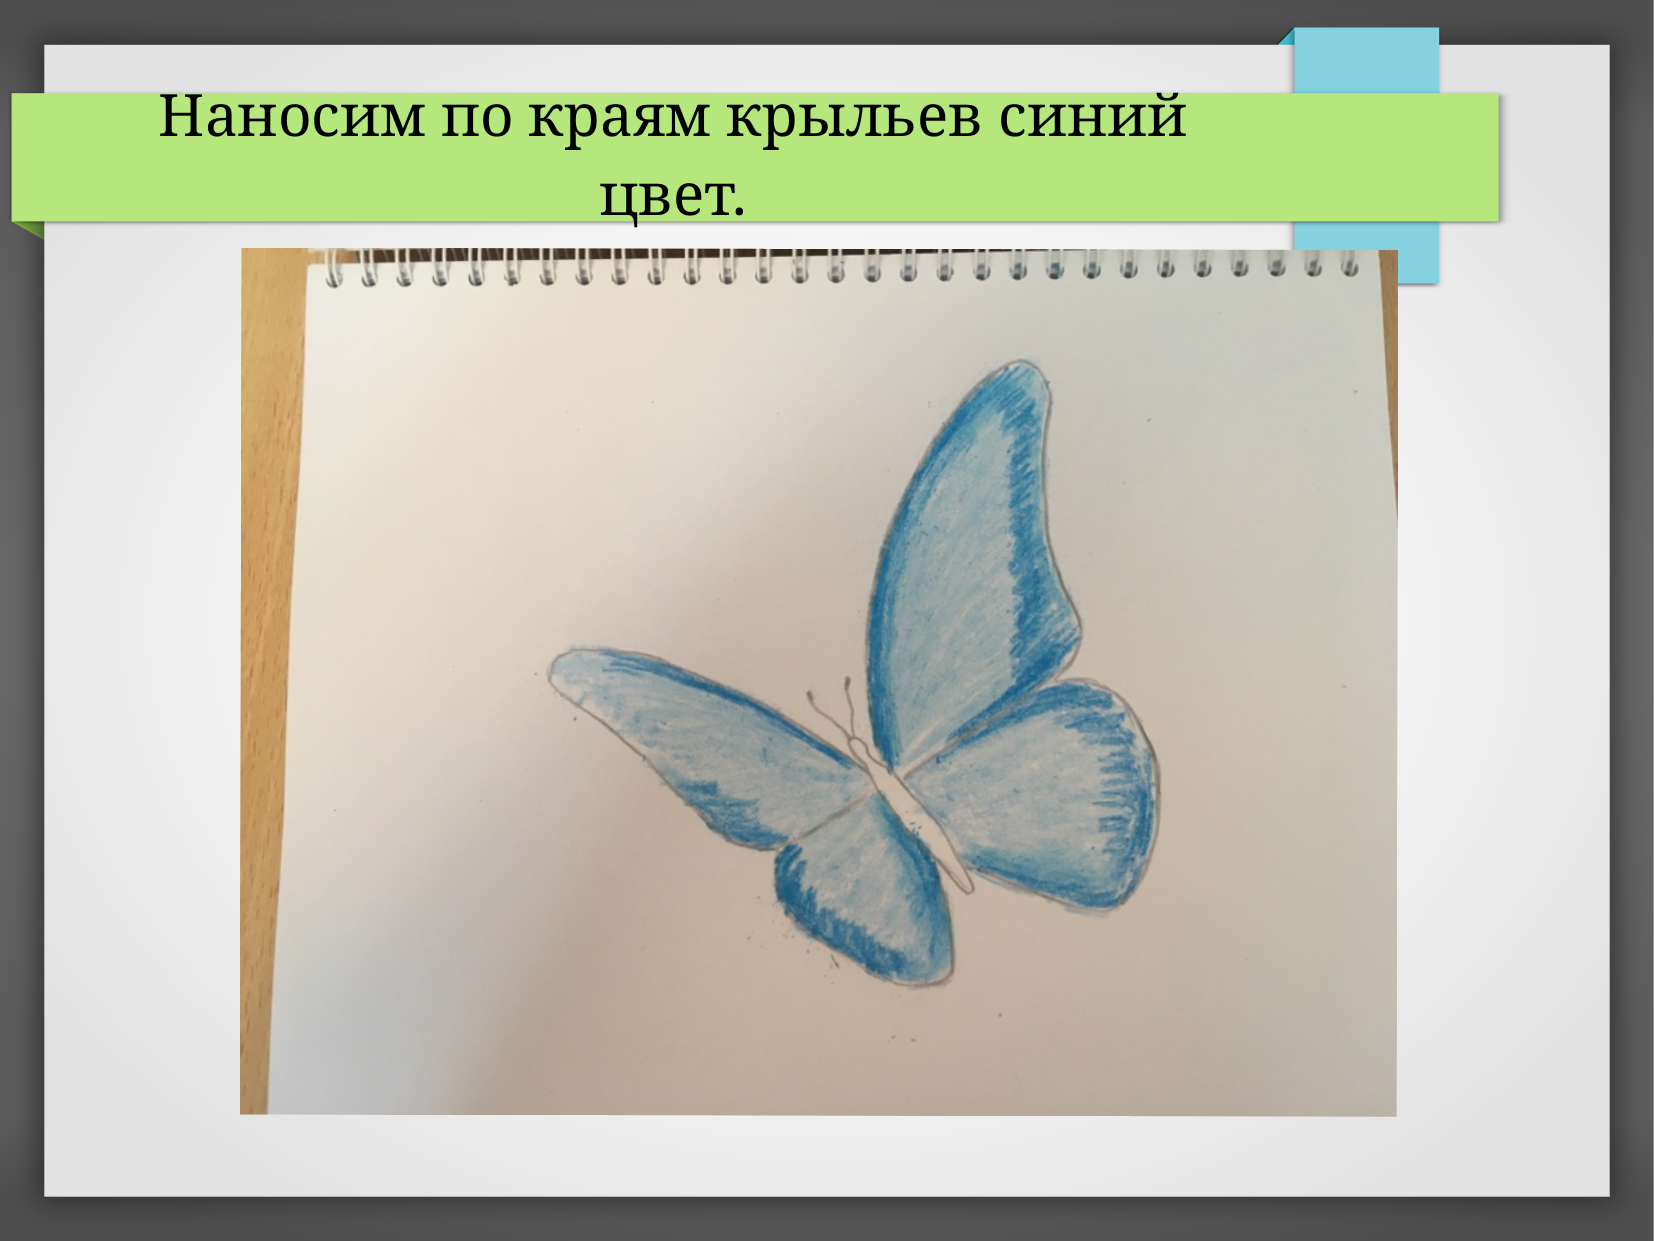

# Наносим по краям крыльев синий цвет.